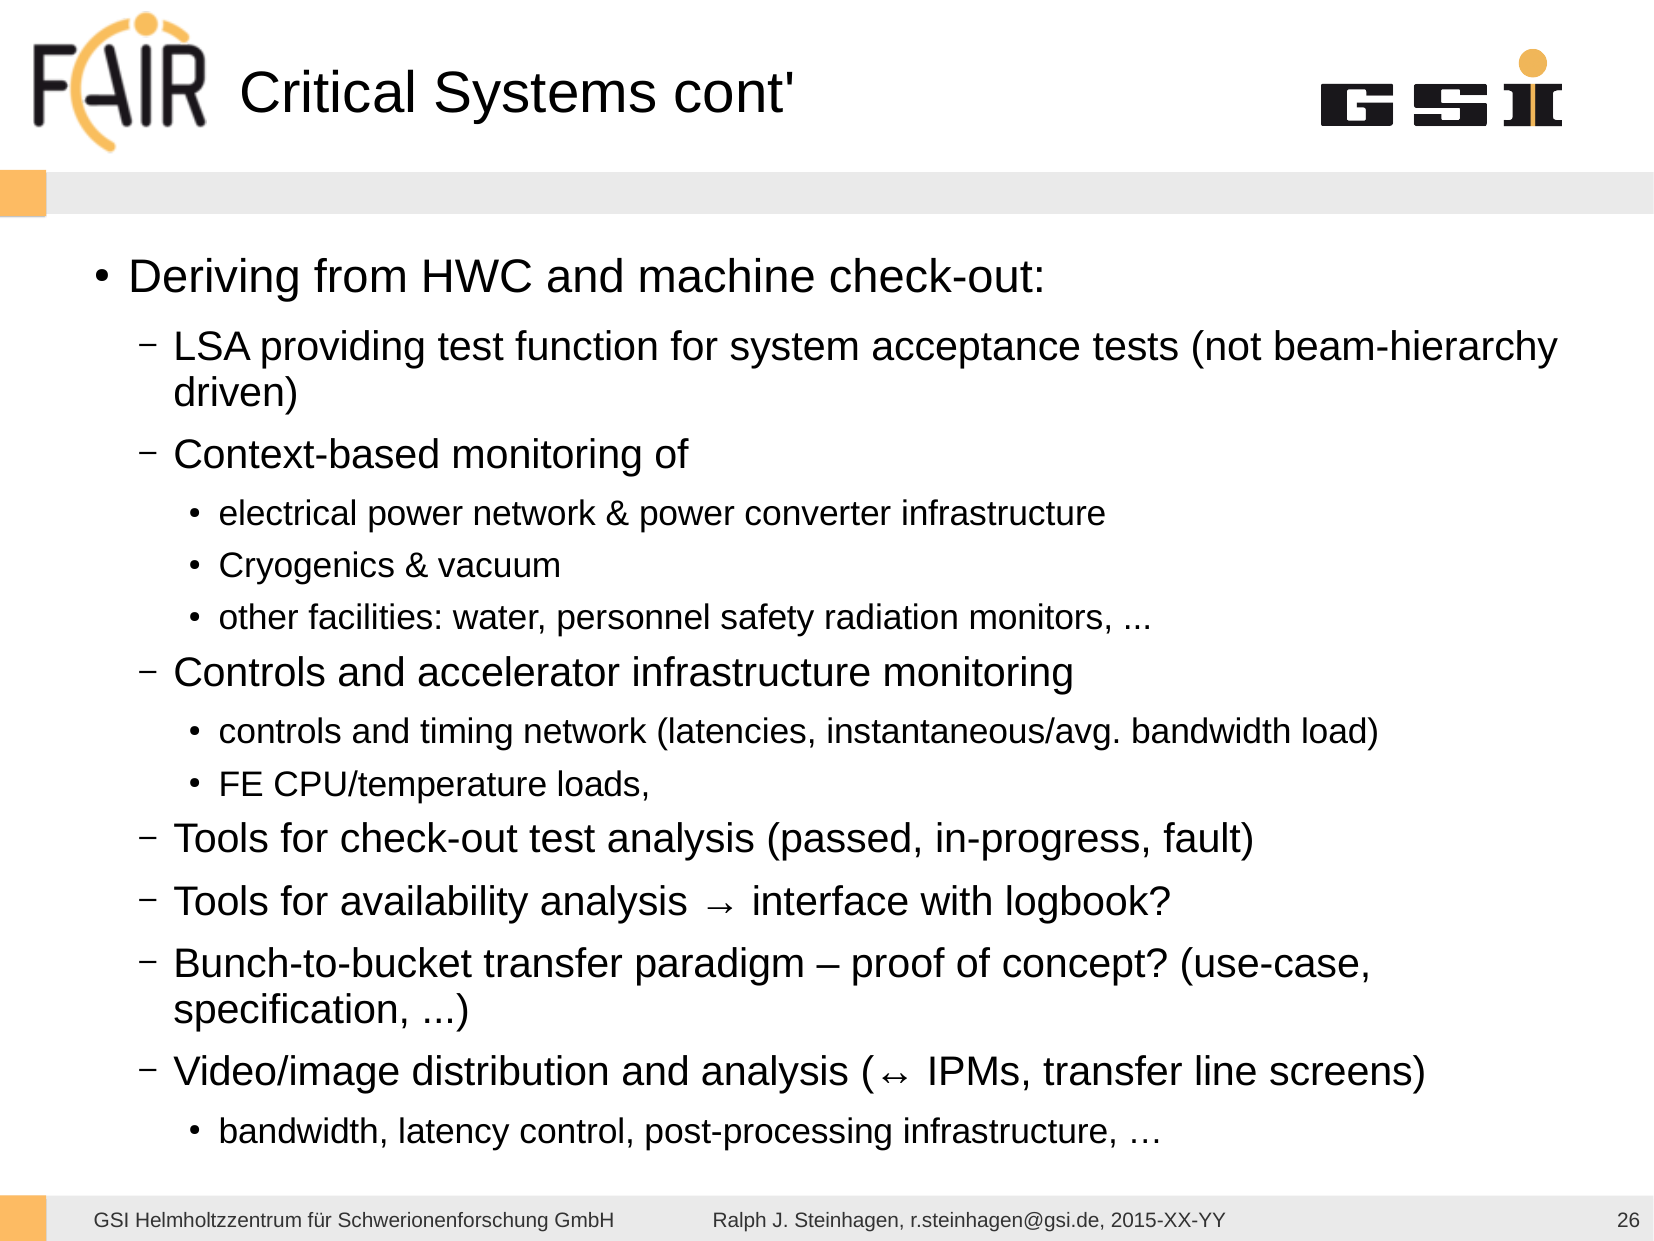

# Critical Systems cont'
Deriving from HWC and machine check-out:
LSA providing test function for system acceptance tests (not beam-hierarchy driven)
Context-based monitoring of
electrical power network & power converter infrastructure
Cryogenics & vacuum
other facilities: water, personnel safety radiation monitors, ...
Controls and accelerator infrastructure monitoring
controls and timing network (latencies, instantaneous/avg. bandwidth load)
FE CPU/temperature loads,
Tools for check-out test analysis (passed, in-progress, fault)
Tools for availability analysis → interface with logbook?
Bunch-to-bucket transfer paradigm – proof of concept? (use-case, specification, ...)
Video/image distribution and analysis (↔ IPMs, transfer line screens)
bandwidth, latency control, post-processing infrastructure, …